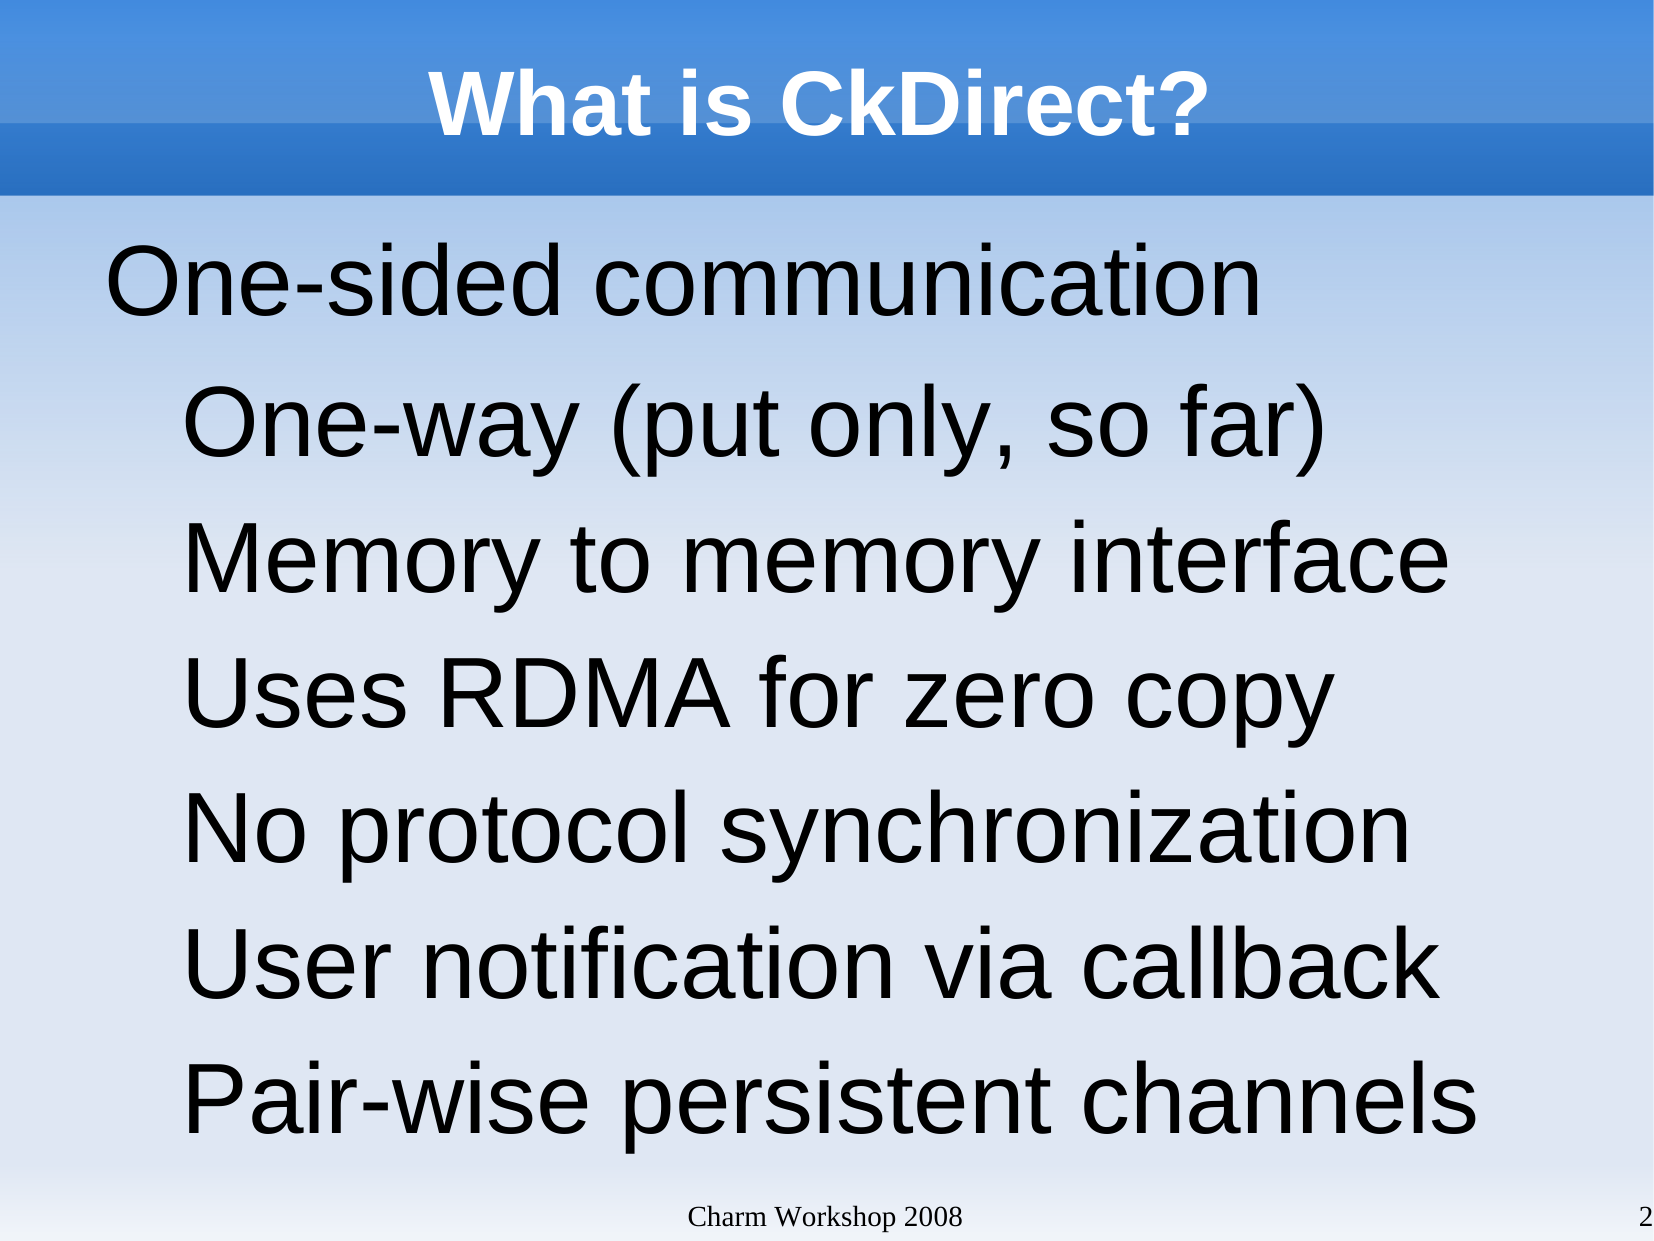

# What is CkDirect?
One-sided communication
One-way (put only, so far)
Memory to memory interface
Uses RDMA for zero copy
No protocol synchronization
User notification via callback
Pair-wise persistent channels
Charm Workshop 2008
2